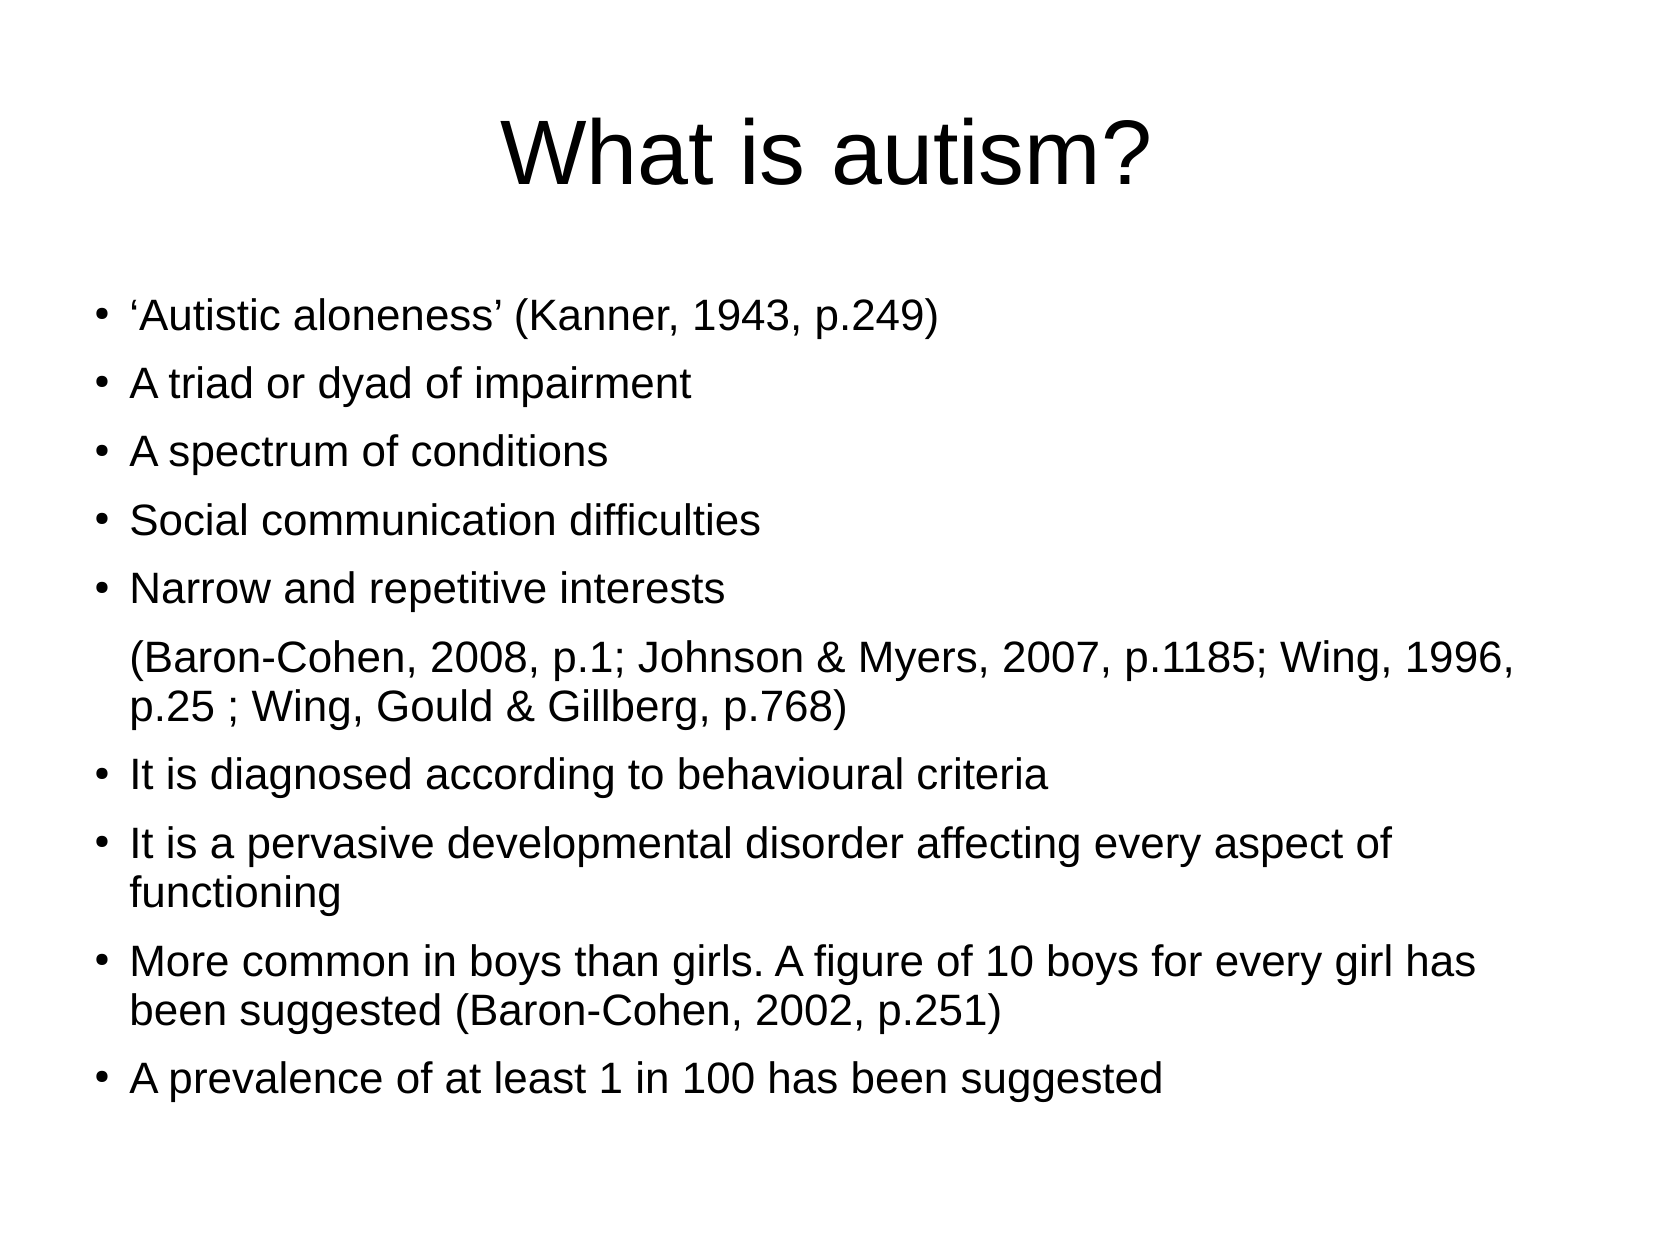

# What is autism?
‘Autistic aloneness’ (Kanner, 1943, p.249)
A triad or dyad of impairment
A spectrum of conditions
Social communication difficulties
Narrow and repetitive interests
(Baron-Cohen, 2008, p.1; Johnson & Myers, 2007, p.1185; Wing, 1996, p.25 ; Wing, Gould & Gillberg, p.768)
It is diagnosed according to behavioural criteria
It is a pervasive developmental disorder affecting every aspect of functioning
More common in boys than girls. A figure of 10 boys for every girl has been suggested (Baron-Cohen, 2002, p.251)
A prevalence of at least 1 in 100 has been suggested